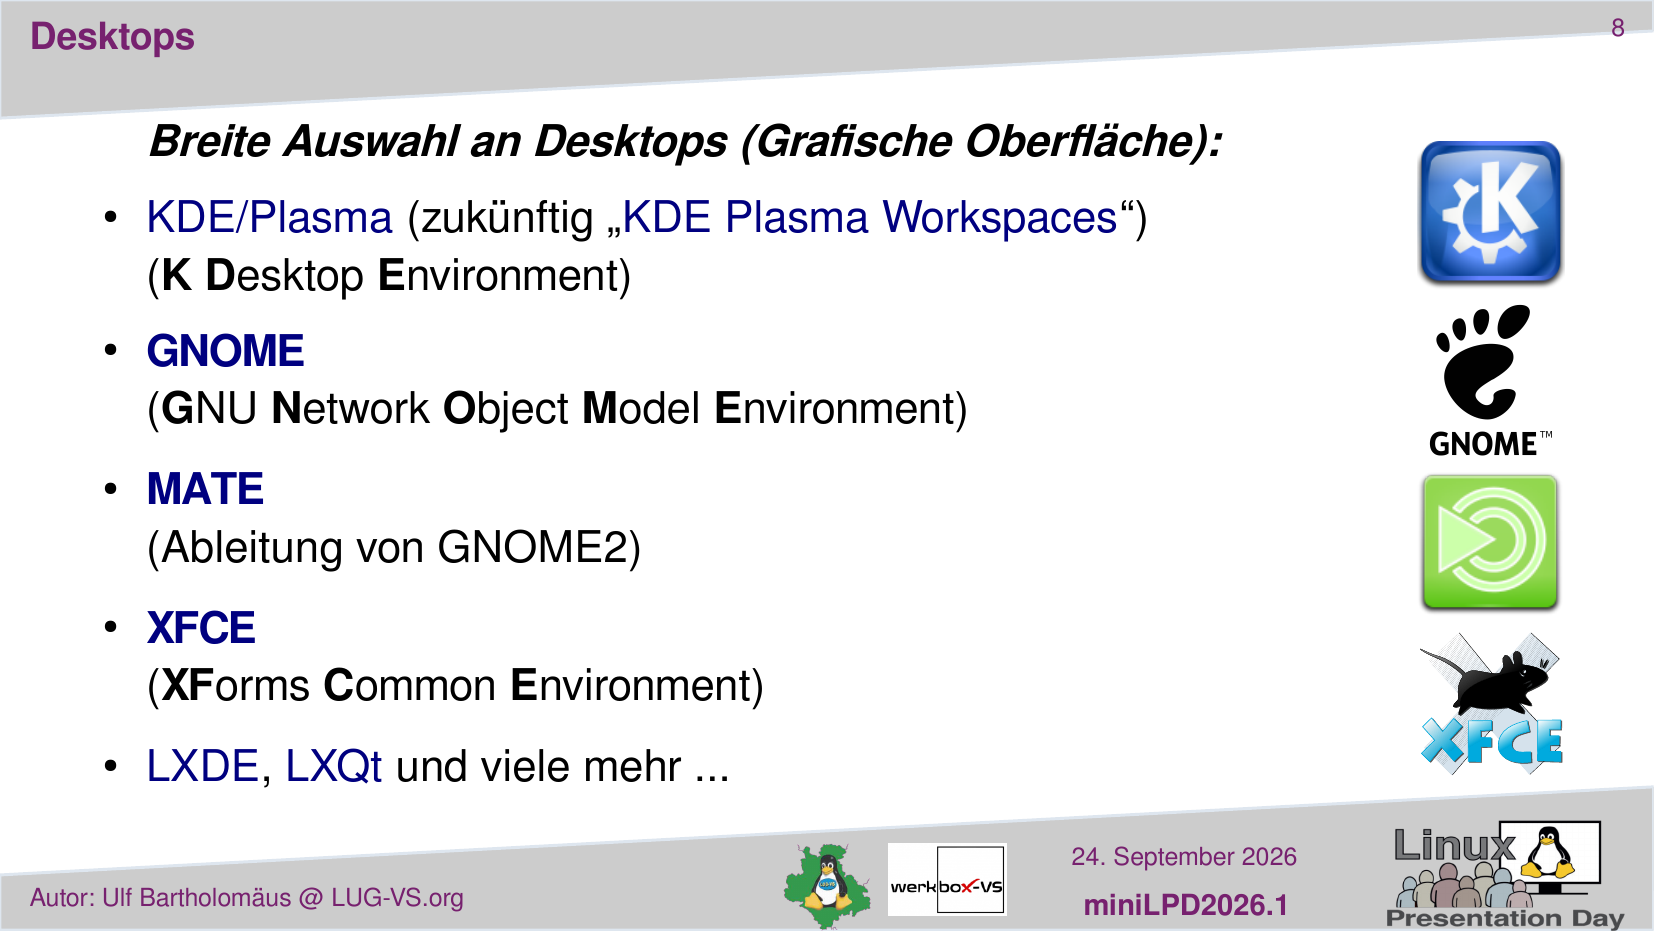

Desktops
8
# Breite Auswahl an Desktops (Grafische Oberfläche):
KDE/Plasma (zukünftig „KDE Plasma Workspaces“)
(K Desktop Environment)
GNOME
(GNU Network Object Model Environment)
MATE
(Ableitung von GNOME2)
XFCE
(XForms Common Environment)
LXDE, LXQt und viele mehr ...
Autor: Ulf Bartholomäus @ LUG-VS.org